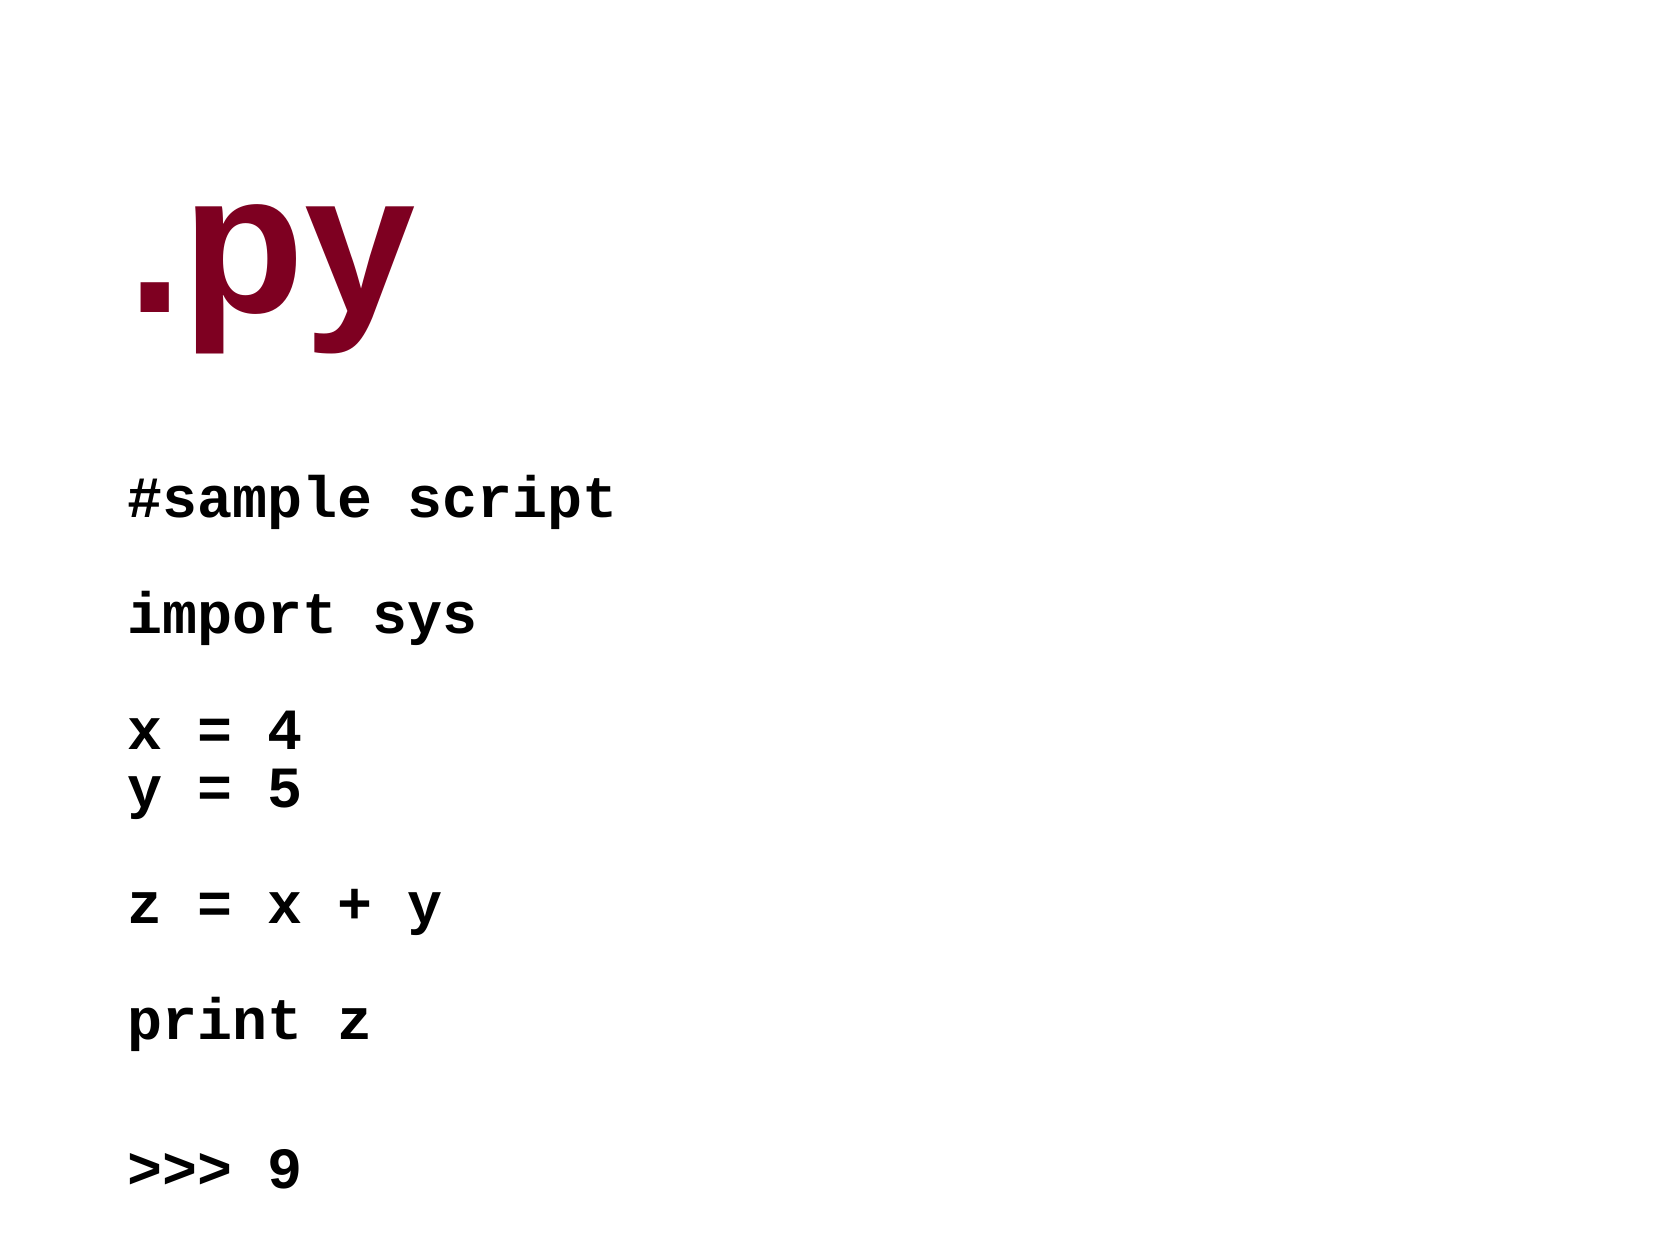

.py
#sample script
import sys
x = 4
y = 5
z = x + y
print z
>>> 9